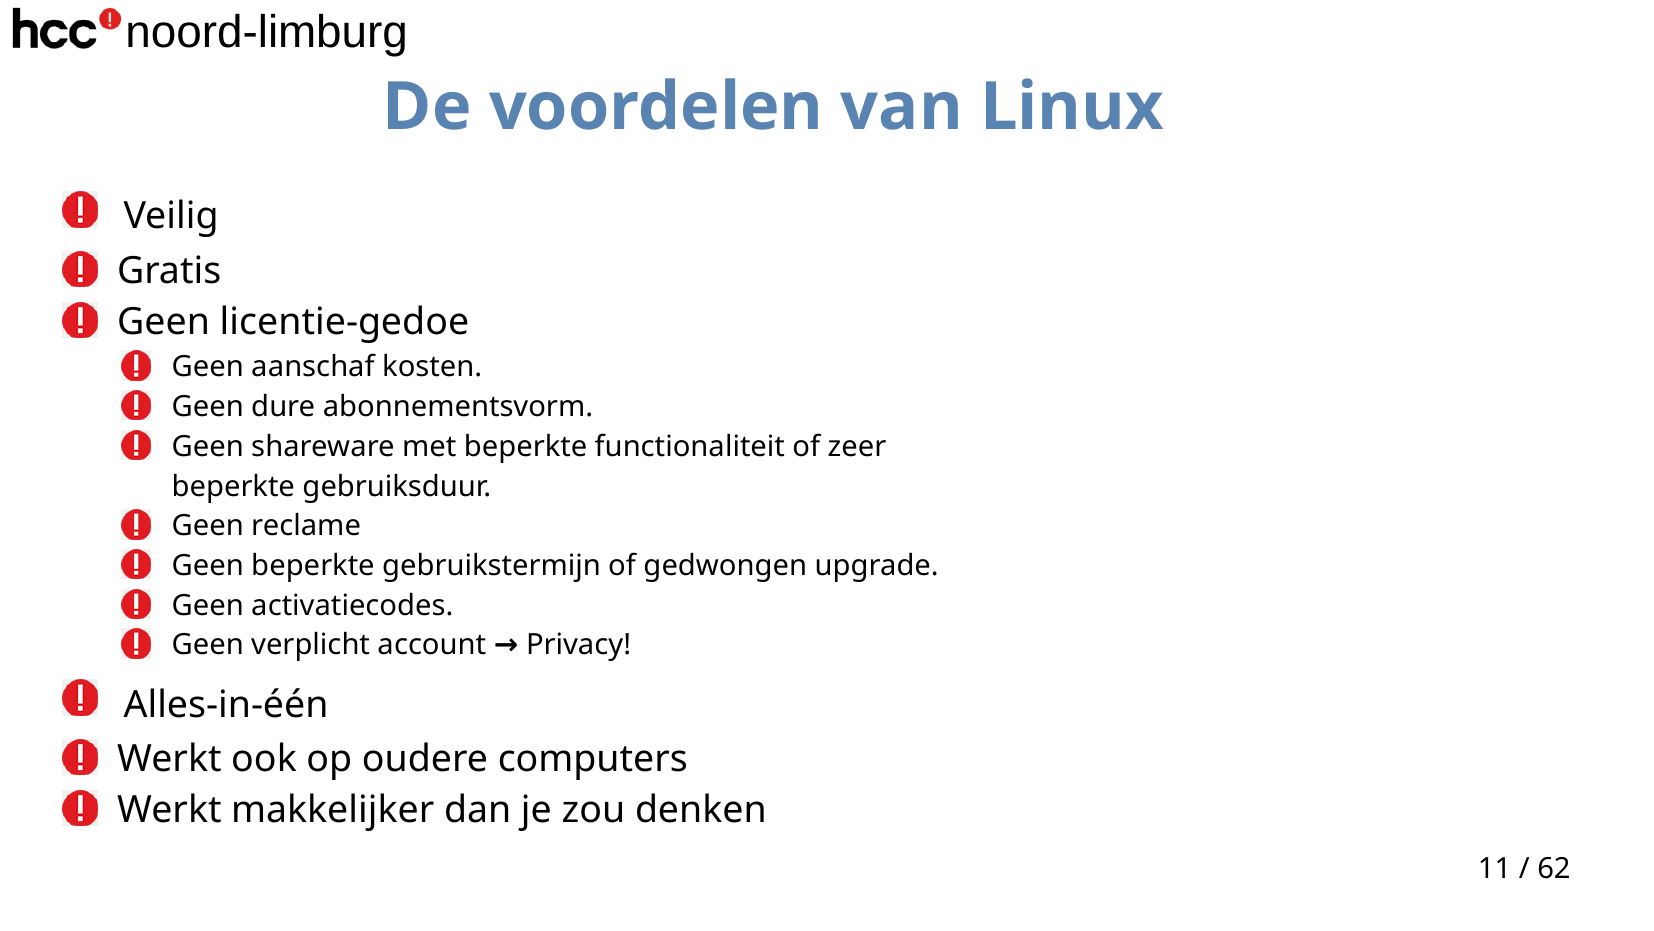

# De voordelen van Linux
 Veilig
 Gratis
 Geen licentie-gedoe
 Geen aanschaf kosten.
 Geen dure abonnementsvorm.
 Geen shareware met beperkte functionaliteit of zeer
 beperkte gebruiksduur.
 Geen reclame
 Geen beperkte gebruikstermijn of gedwongen upgrade.
 Geen activatiecodes.
 Geen verplicht account → Privacy!
 Alles-in-één
 Werkt ook op oudere computers
 Werkt makkelijker dan je zou denken
11